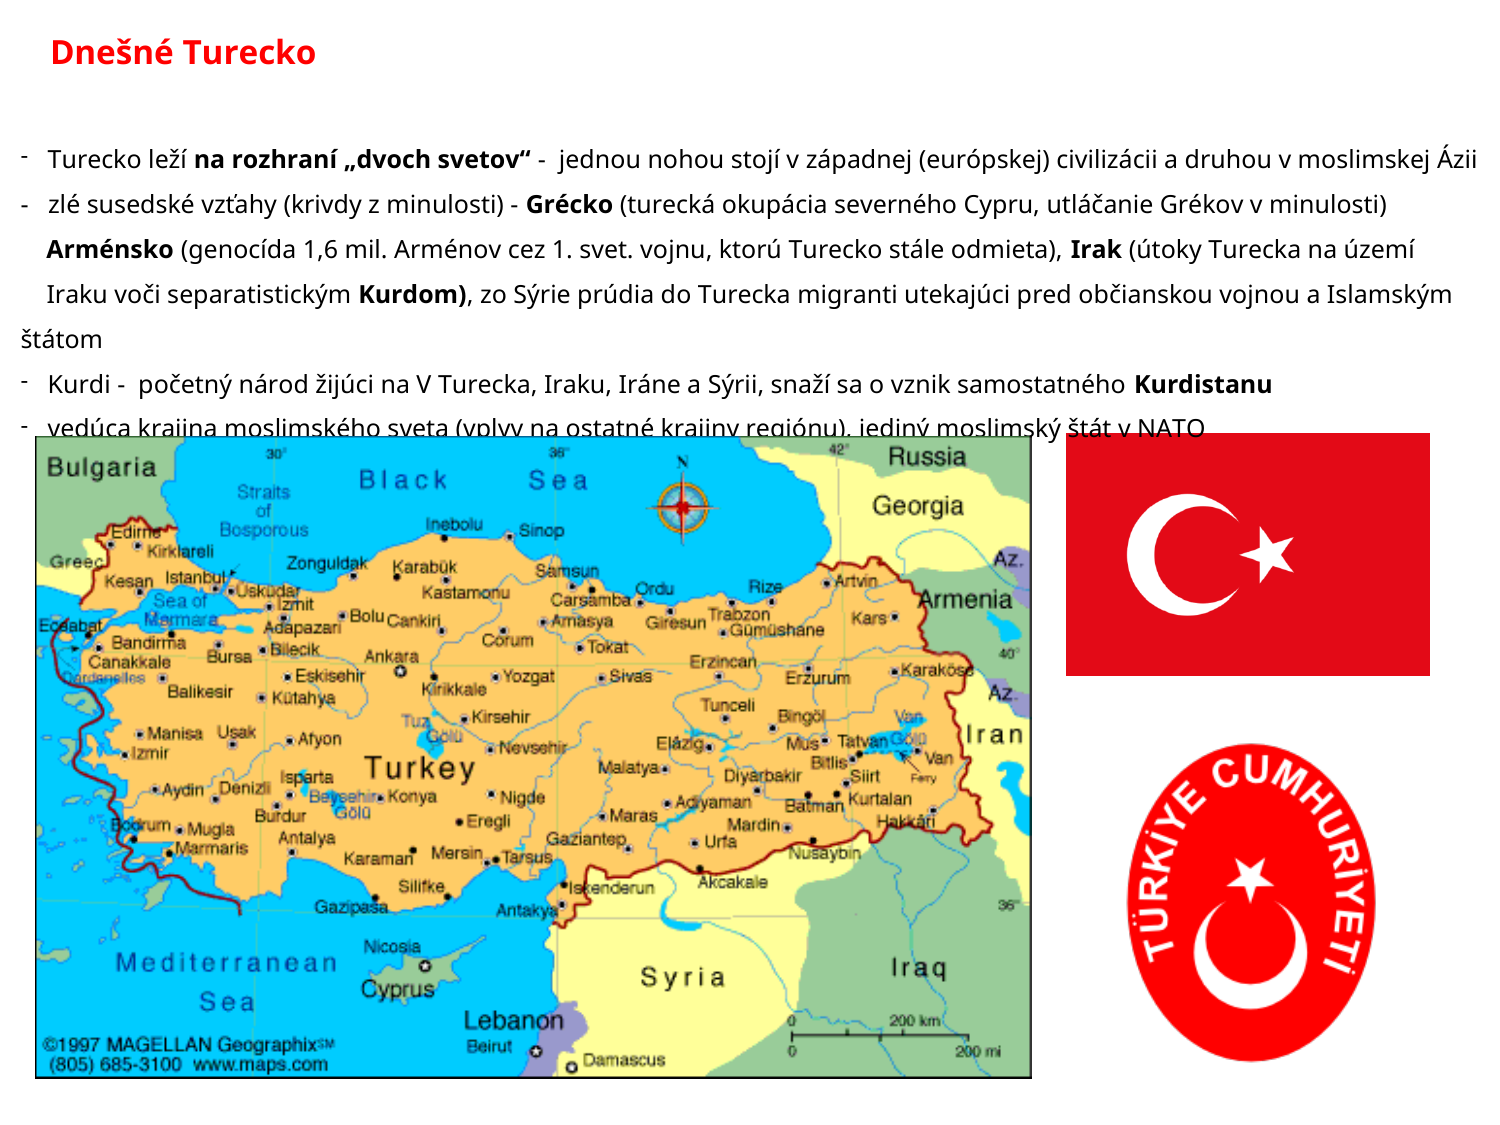

Dnešné Turecko
 Turecko leží na rozhraní „dvoch svetov“ - jednou nohou stojí v západnej (európskej) civilizácii a druhou v moslimskej Ázii
- zlé susedské vzťahy (krivdy z minulosti) - Grécko (turecká okupácia severného Cypru, utláčanie Grékov v minulosti)
 Arménsko (genocída 1,6 mil. Arménov cez 1. svet. vojnu, ktorú Turecko stále odmieta), Irak (útoky Turecka na území
 Iraku voči separatistickým Kurdom), zo Sýrie prúdia do Turecka migranti utekajúci pred občianskou vojnou a Islamským štátom
 Kurdi - početný národ žijúci na V Turecka, Iraku, Iráne a Sýrii, snaží sa o vznik samostatného Kurdistanu
 vedúca krajina moslimského sveta (vplyv na ostatné krajiny regiónu), jediný moslimský štát v NATO